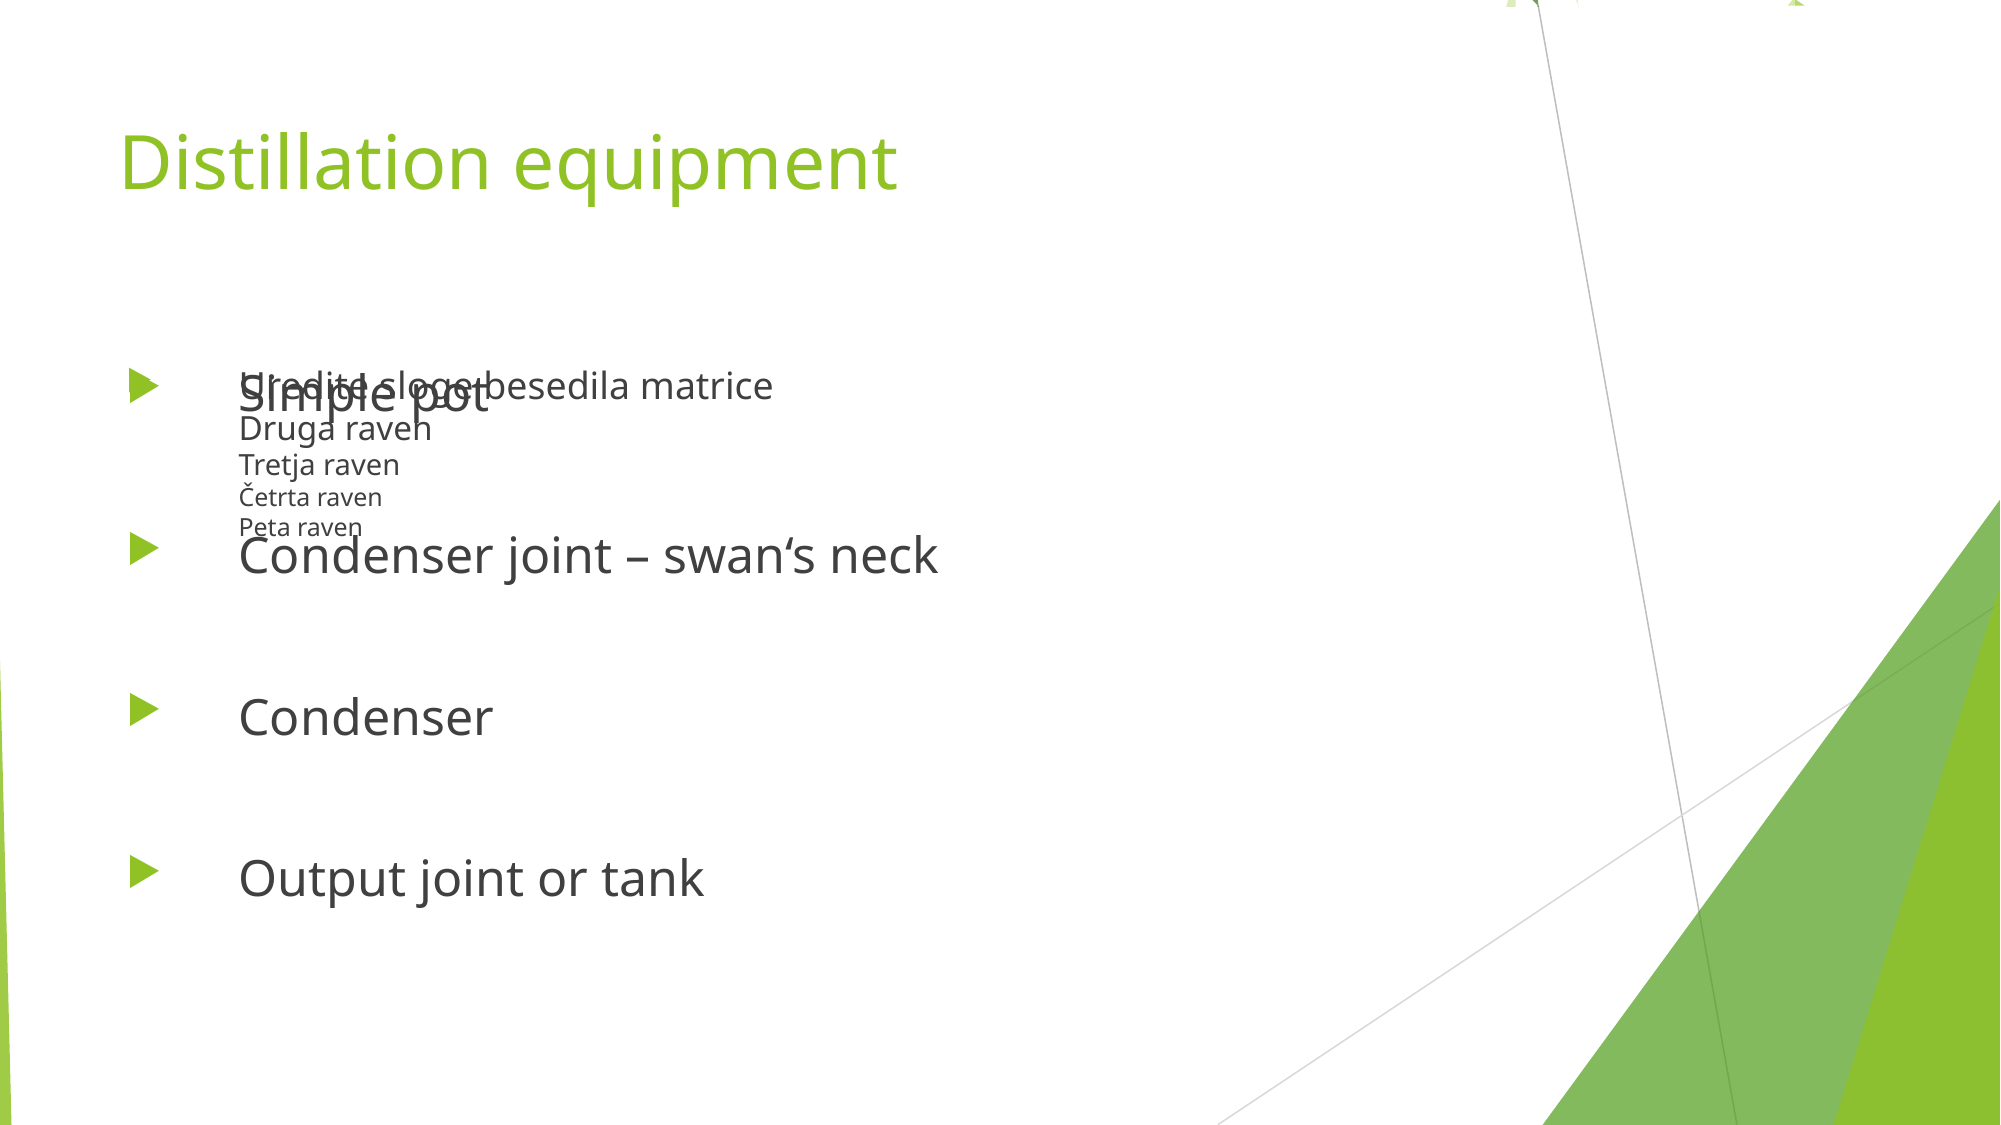

# Distillation equipment
Simple pot
Condenser joint – swan‘s neck
Condenser
Output joint or tank